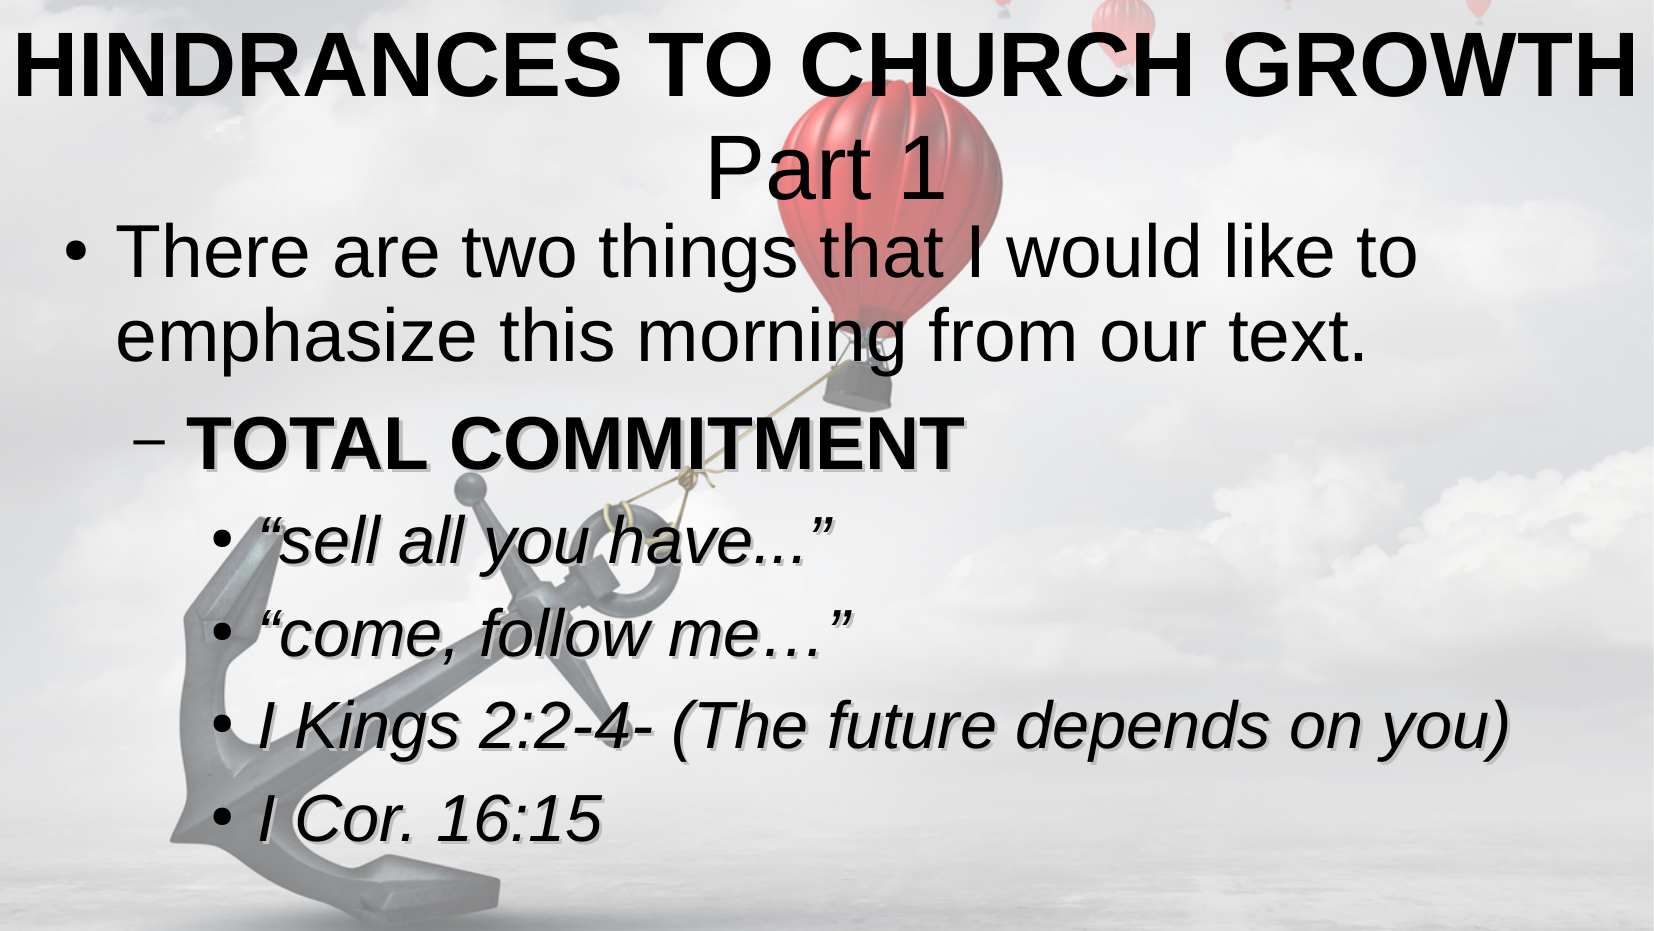

# HINDRANCES TO CHURCH GROWTH Part 1
There are two things that I would like to emphasize this morning from our text.
TOTAL COMMITMENT
“sell all you have...”
“come, follow me…”
I Kings 2:2-4- (The future depends on you)
I Cor. 16:15